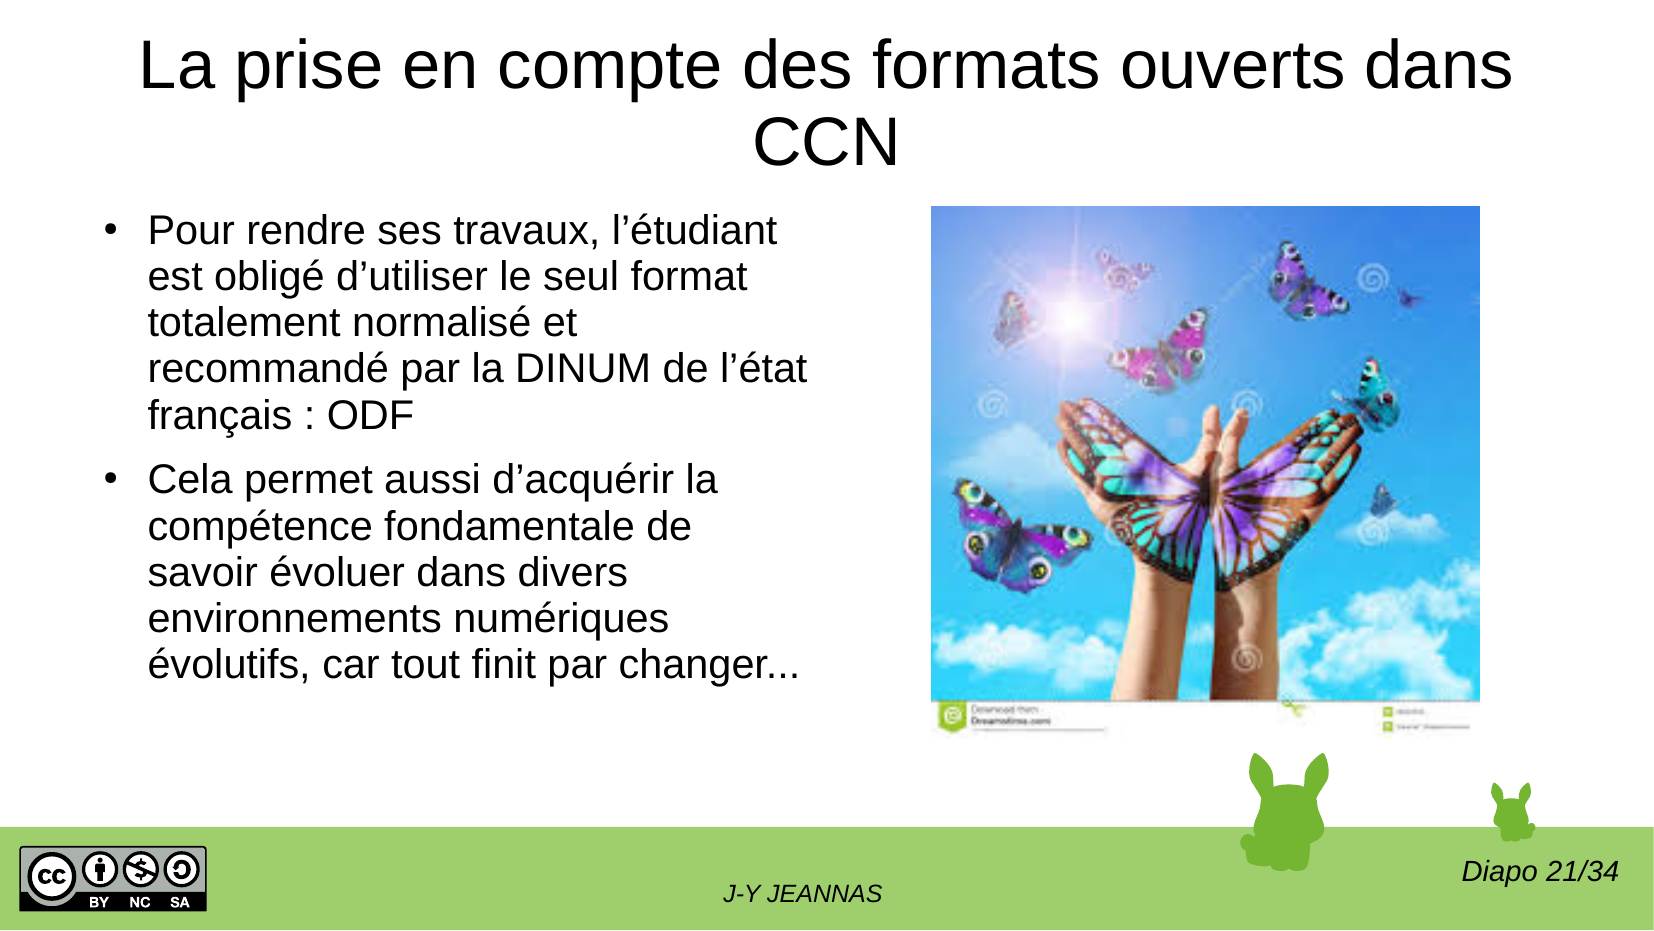

# La prise en compte des formats ouverts dans CCN
Pour rendre ses travaux, l’étudiant est obligé d’utiliser le seul format totalement normalisé et recommandé par la DINUM de l’état français : ODF
Cela permet aussi d’acquérir la compétence fondamentale de savoir évoluer dans divers environnements numériques évolutifs, car tout finit par changer...